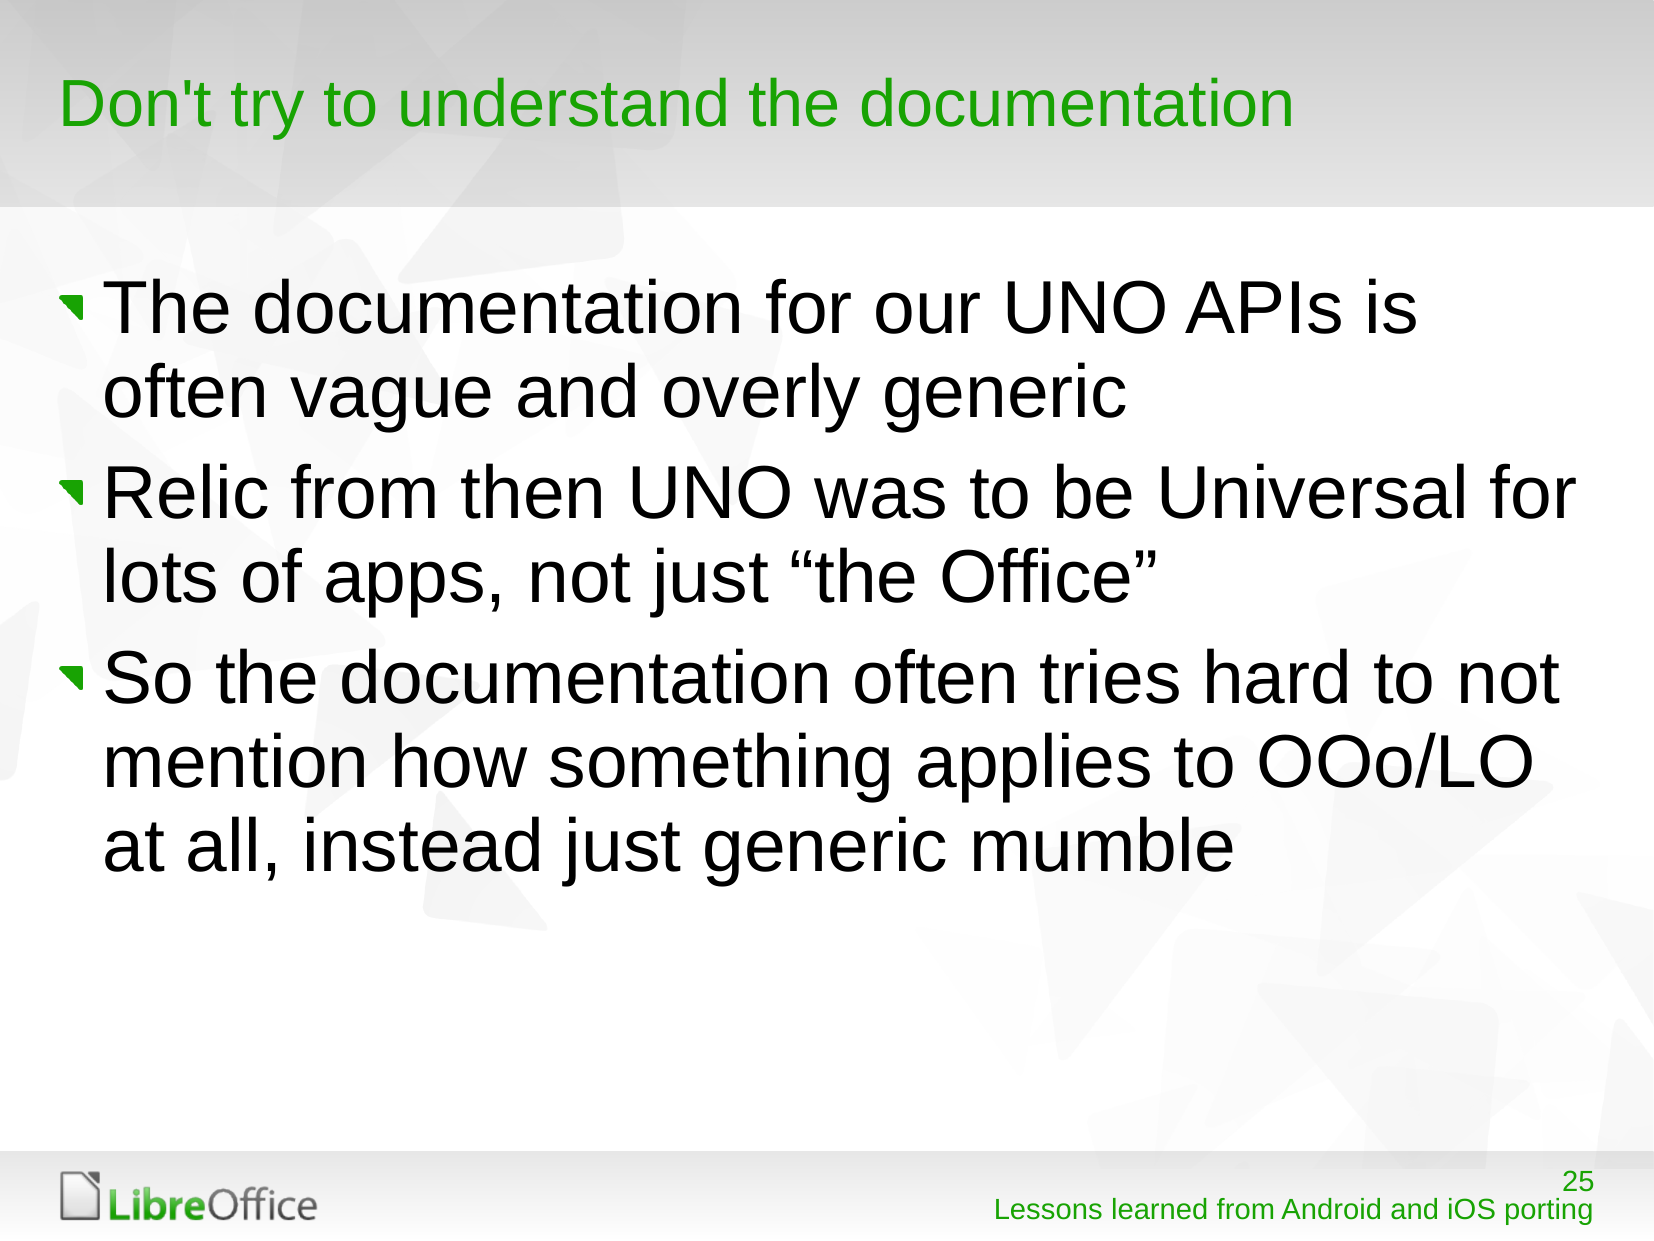

# Don't try to understand the documentation
The documentation for our UNO APIs is often vague and overly generic
Relic from then UNO was to be Universal for lots of apps, not just “the Office”
So the documentation often tries hard to not mention how something applies to OOo/LO at all, instead just generic mumble
25
Lessons learned from Android and iOS porting